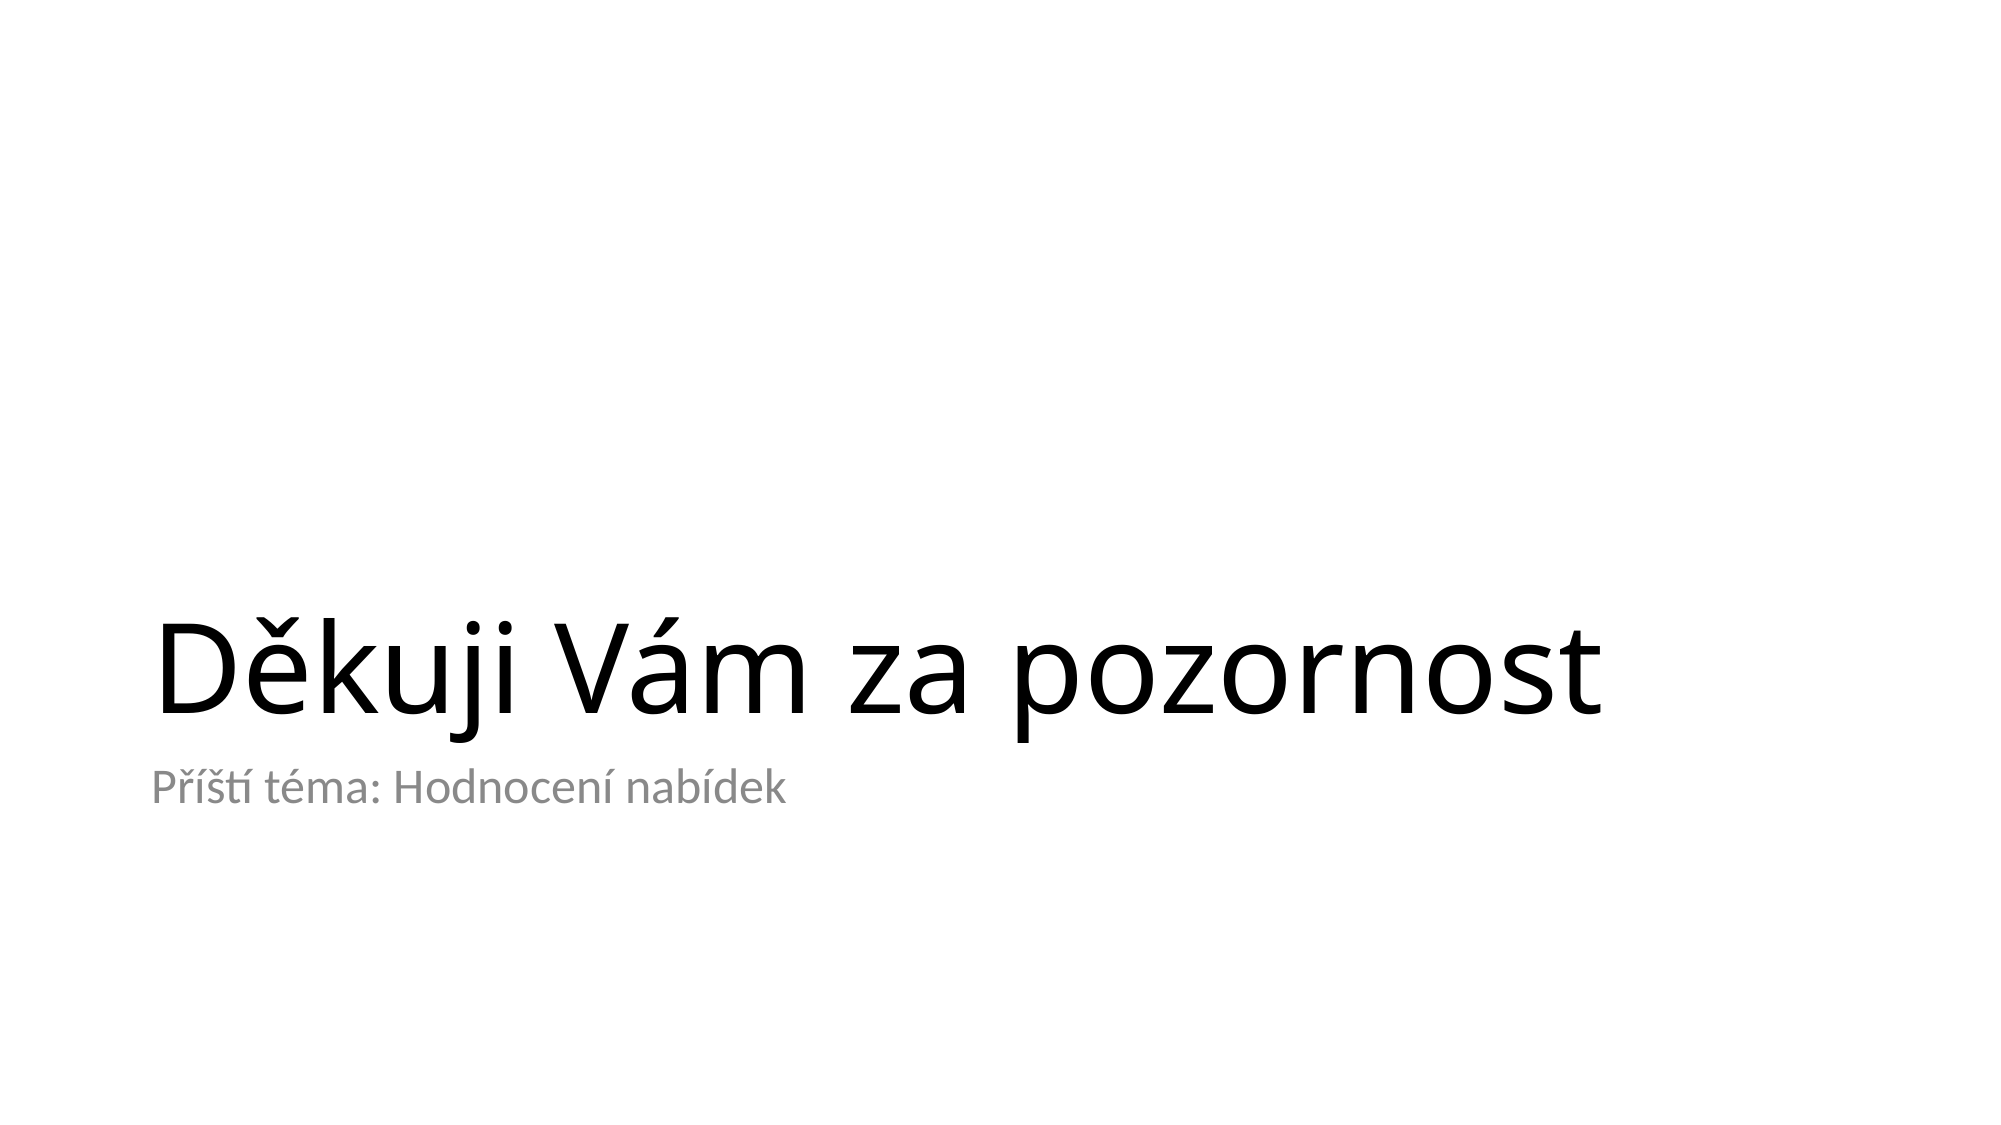

# Děkuji Vám za pozornost
Příští téma: Hodnocení nabídek